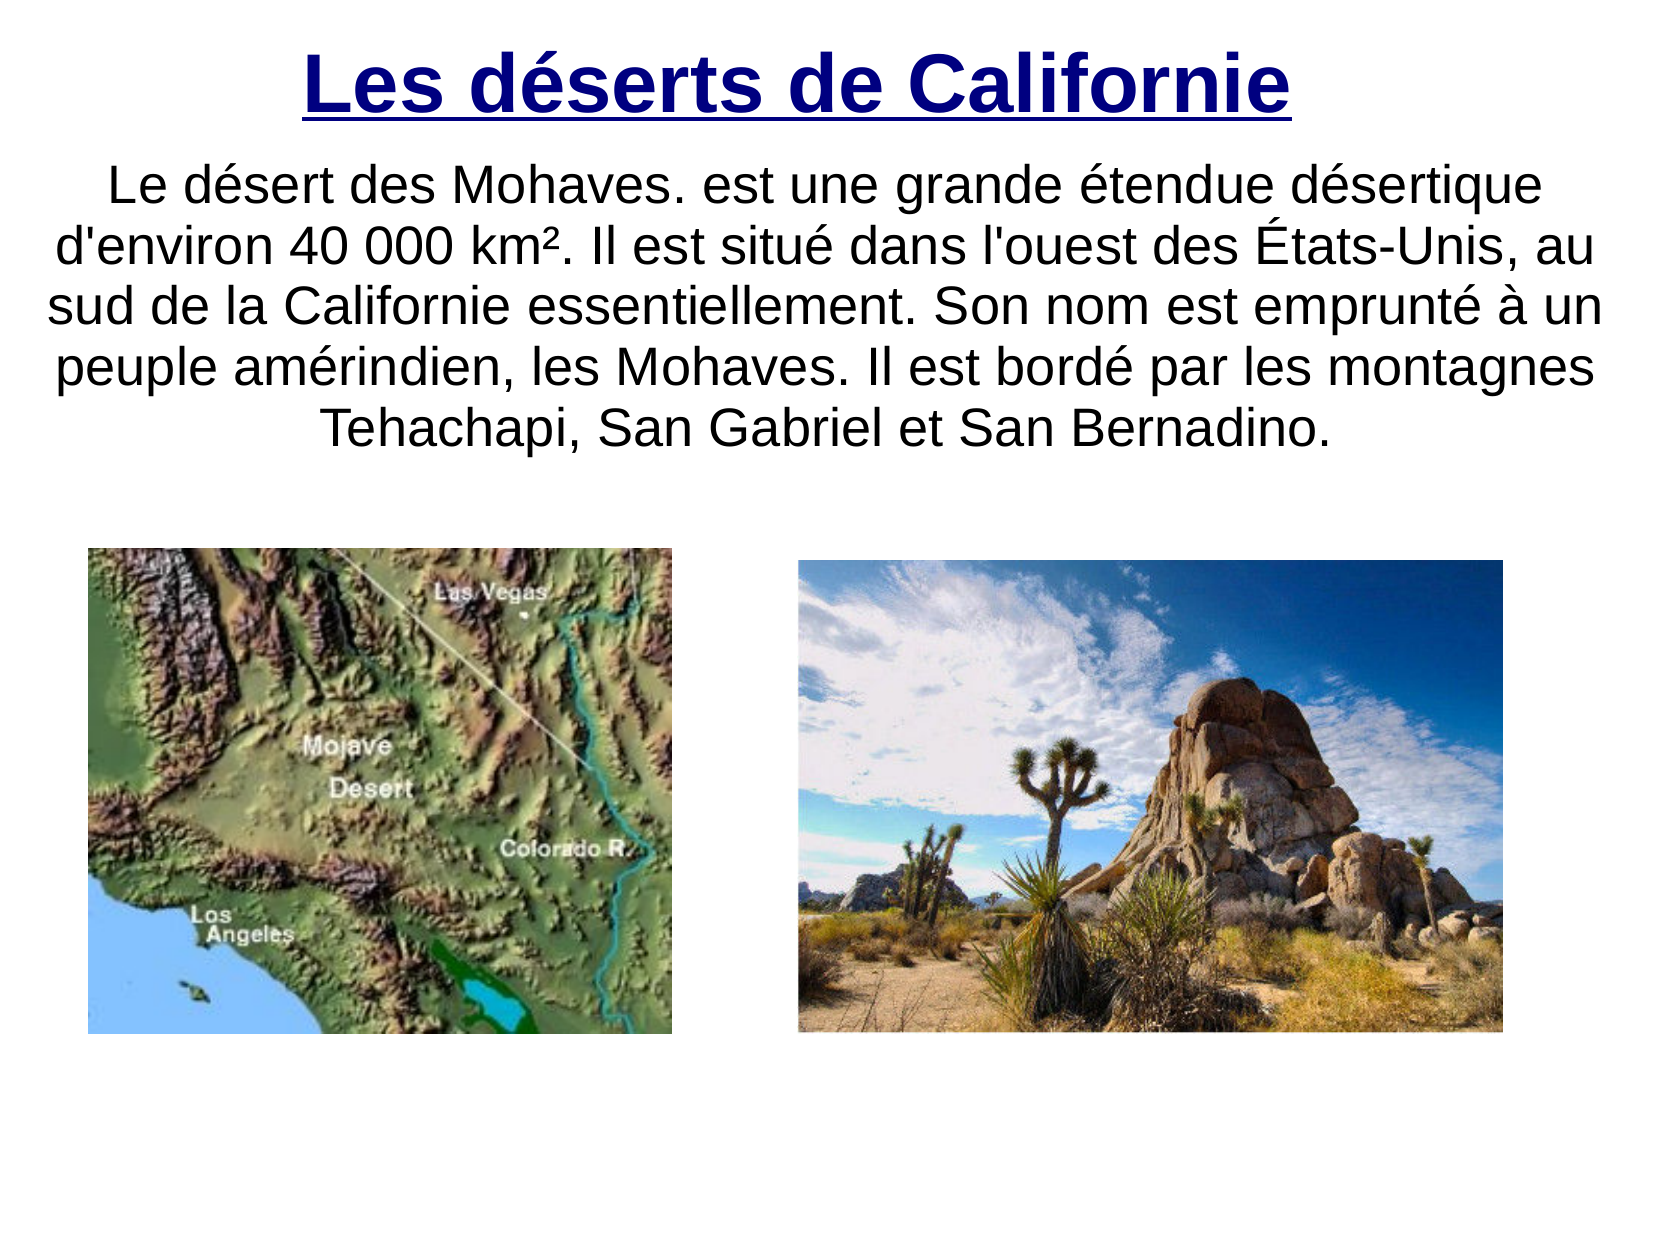

Les déserts de Californie
Le désert des Mohaves. est une grande étendue désertique d'environ 40 000 km². Il est situé dans l'ouest des États-Unis, au sud de la Californie essentiellement. Son nom est emprunté à un peuple amérindien, les Mohaves. Il est bordé par les montagnes Tehachapi, San Gabriel et San Bernadino.